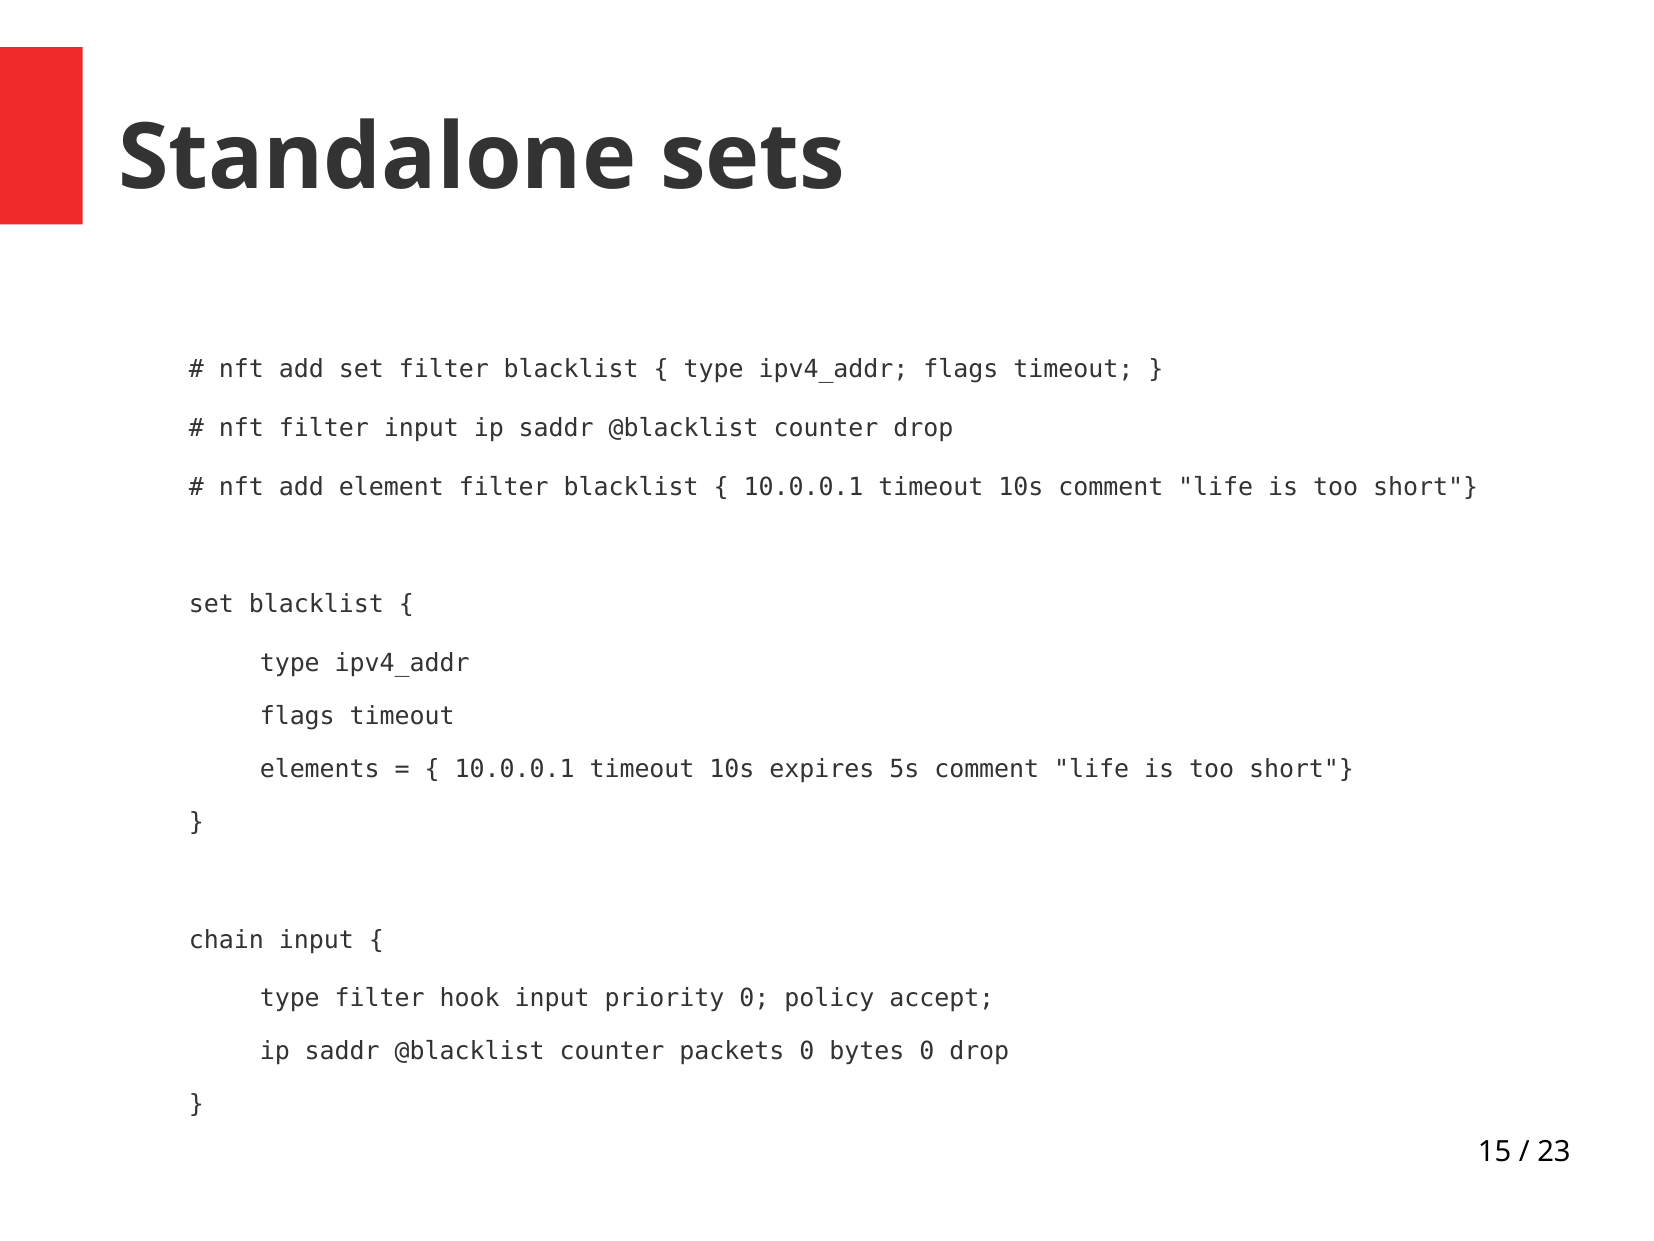

# Standalone sets
# nft add set filter blacklist { type ipv4_addr; flags timeout; }
# nft filter input ip saddr @blacklist counter drop
# nft add element filter blacklist { 10.0.0.1 timeout 10s comment "life is too short"}
set blacklist {
type ipv4_addr
flags timeout
elements = { 10.0.0.1 timeout 10s expires 5s comment "life is too short"}
}
chain input {
type filter hook input priority 0; policy accept;
ip saddr @blacklist counter packets 0 bytes 0 drop
}
15